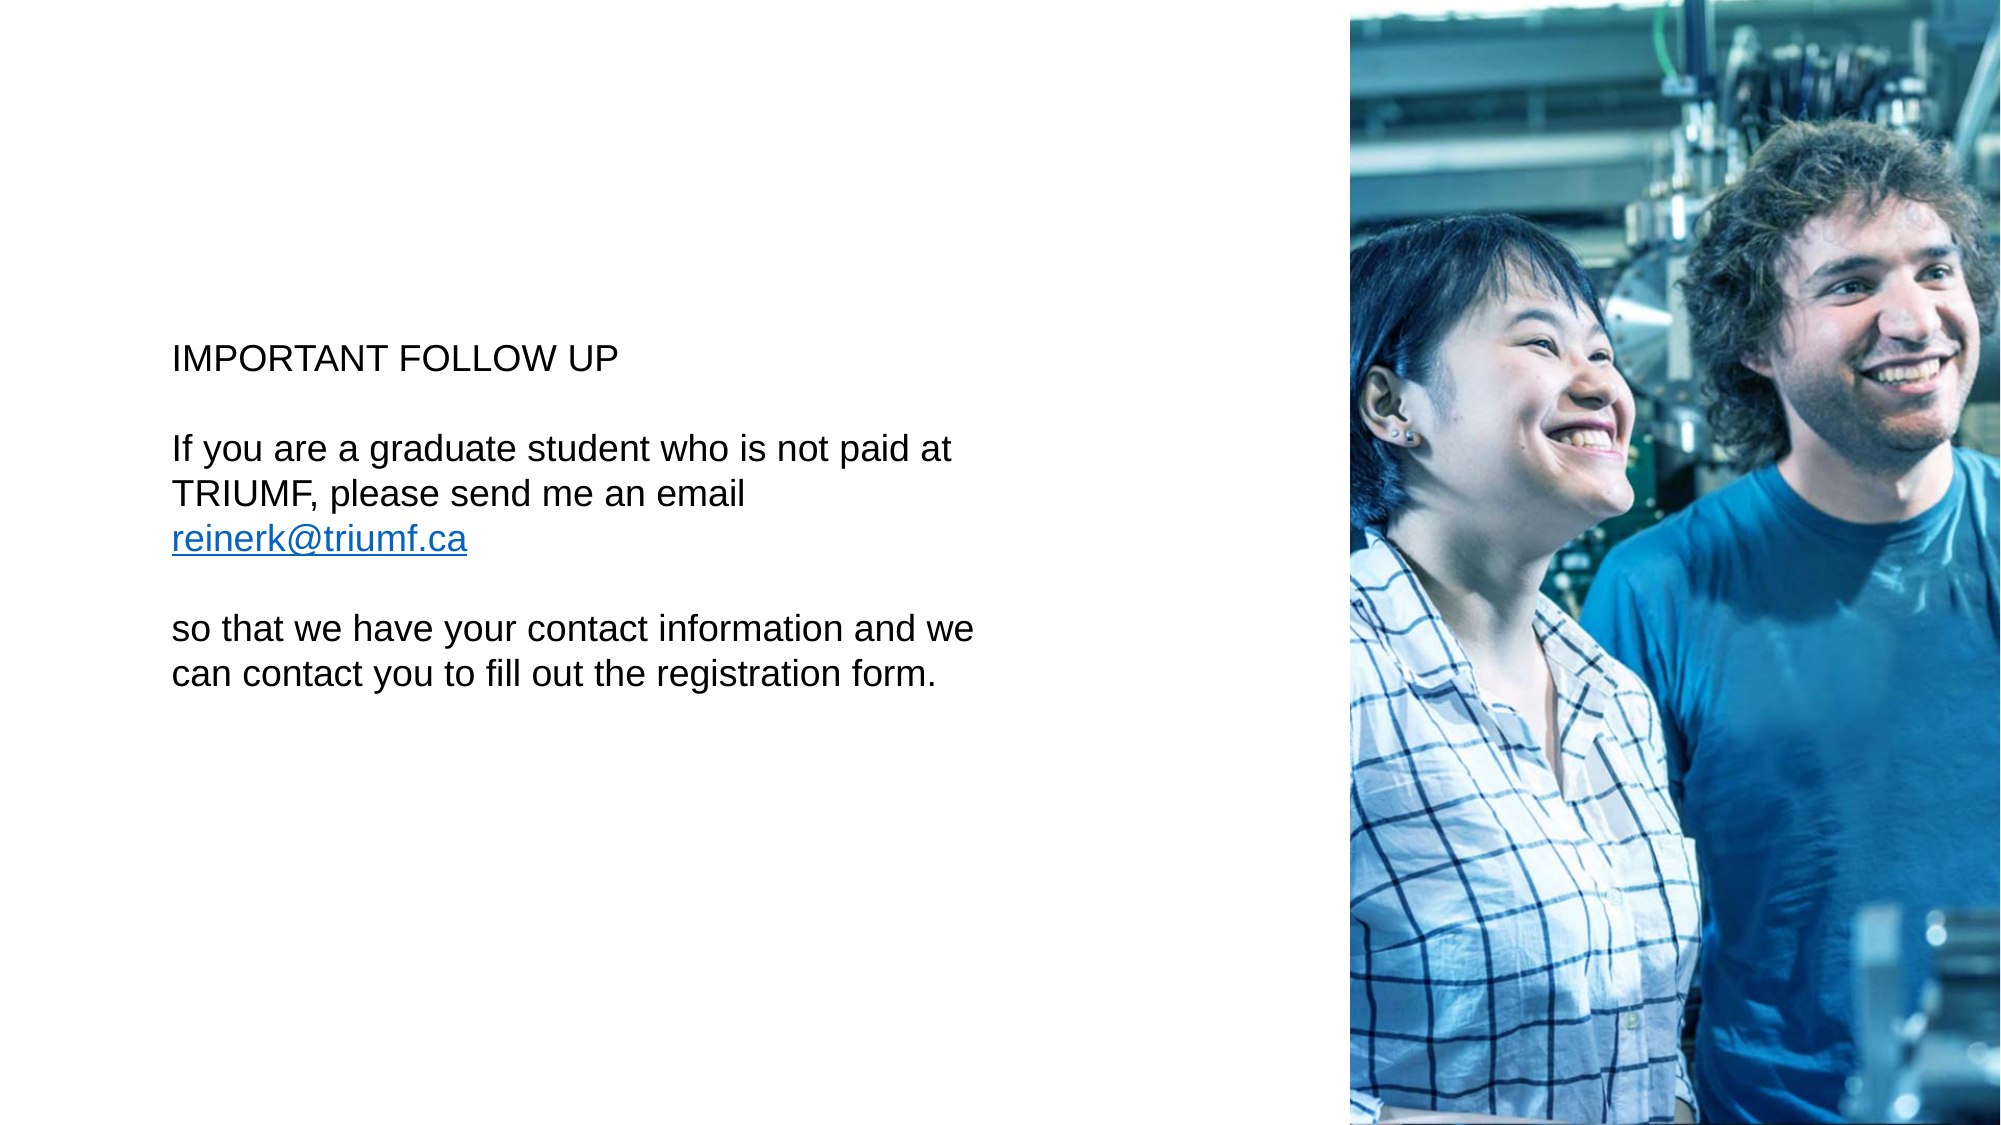

IMPORTANT FOLLOW UP
If you are a graduate student who is not paid at TRIUMF, please send me an email reinerk@triumf.ca
so that we have your contact information and we can contact you to fill out the registration form.